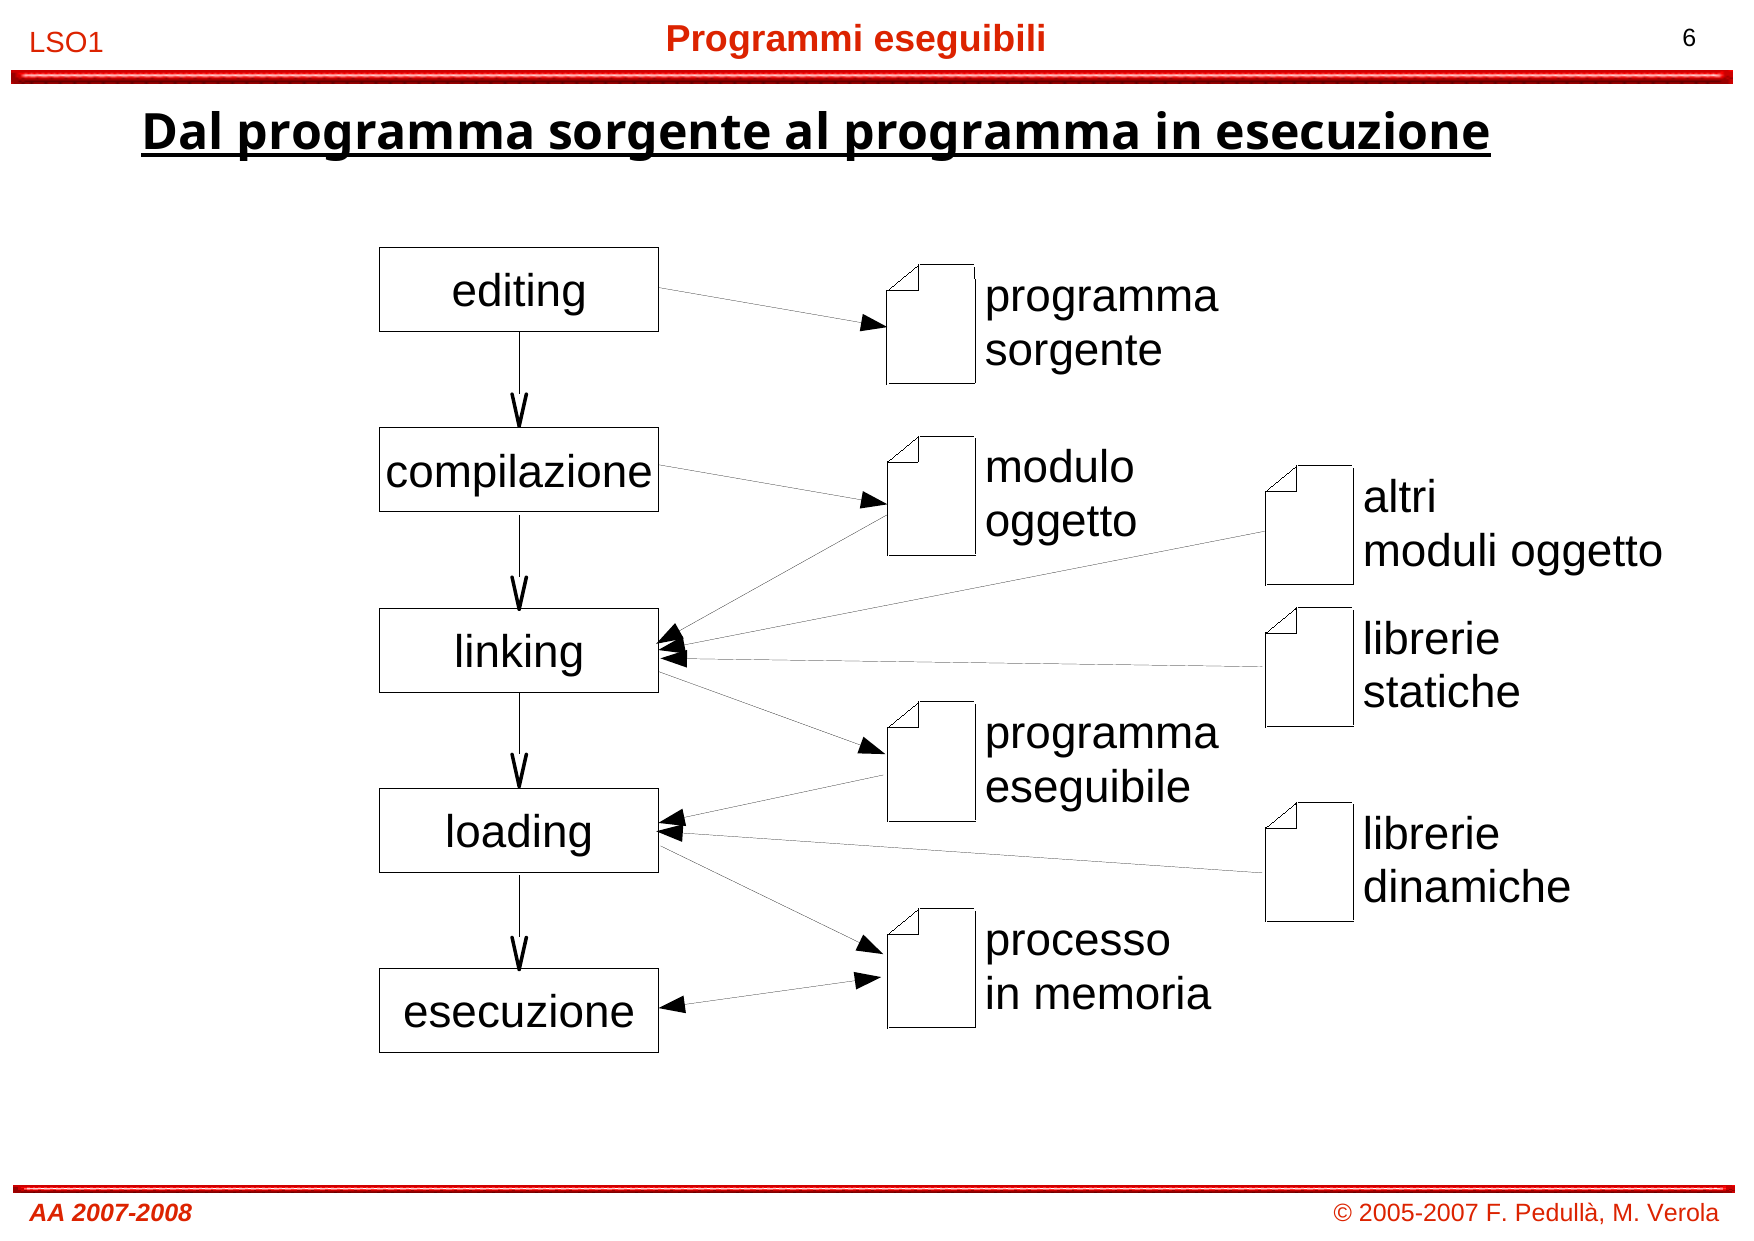

# Dal programma sorgente al programma in esecuzione
editing
programma
sorgente
compilazione
modulo
oggetto
altri
moduli oggetto
linking
librerie
statiche
programma
eseguibile
loading
librerie
dinamiche
processo
in memoria
esecuzione